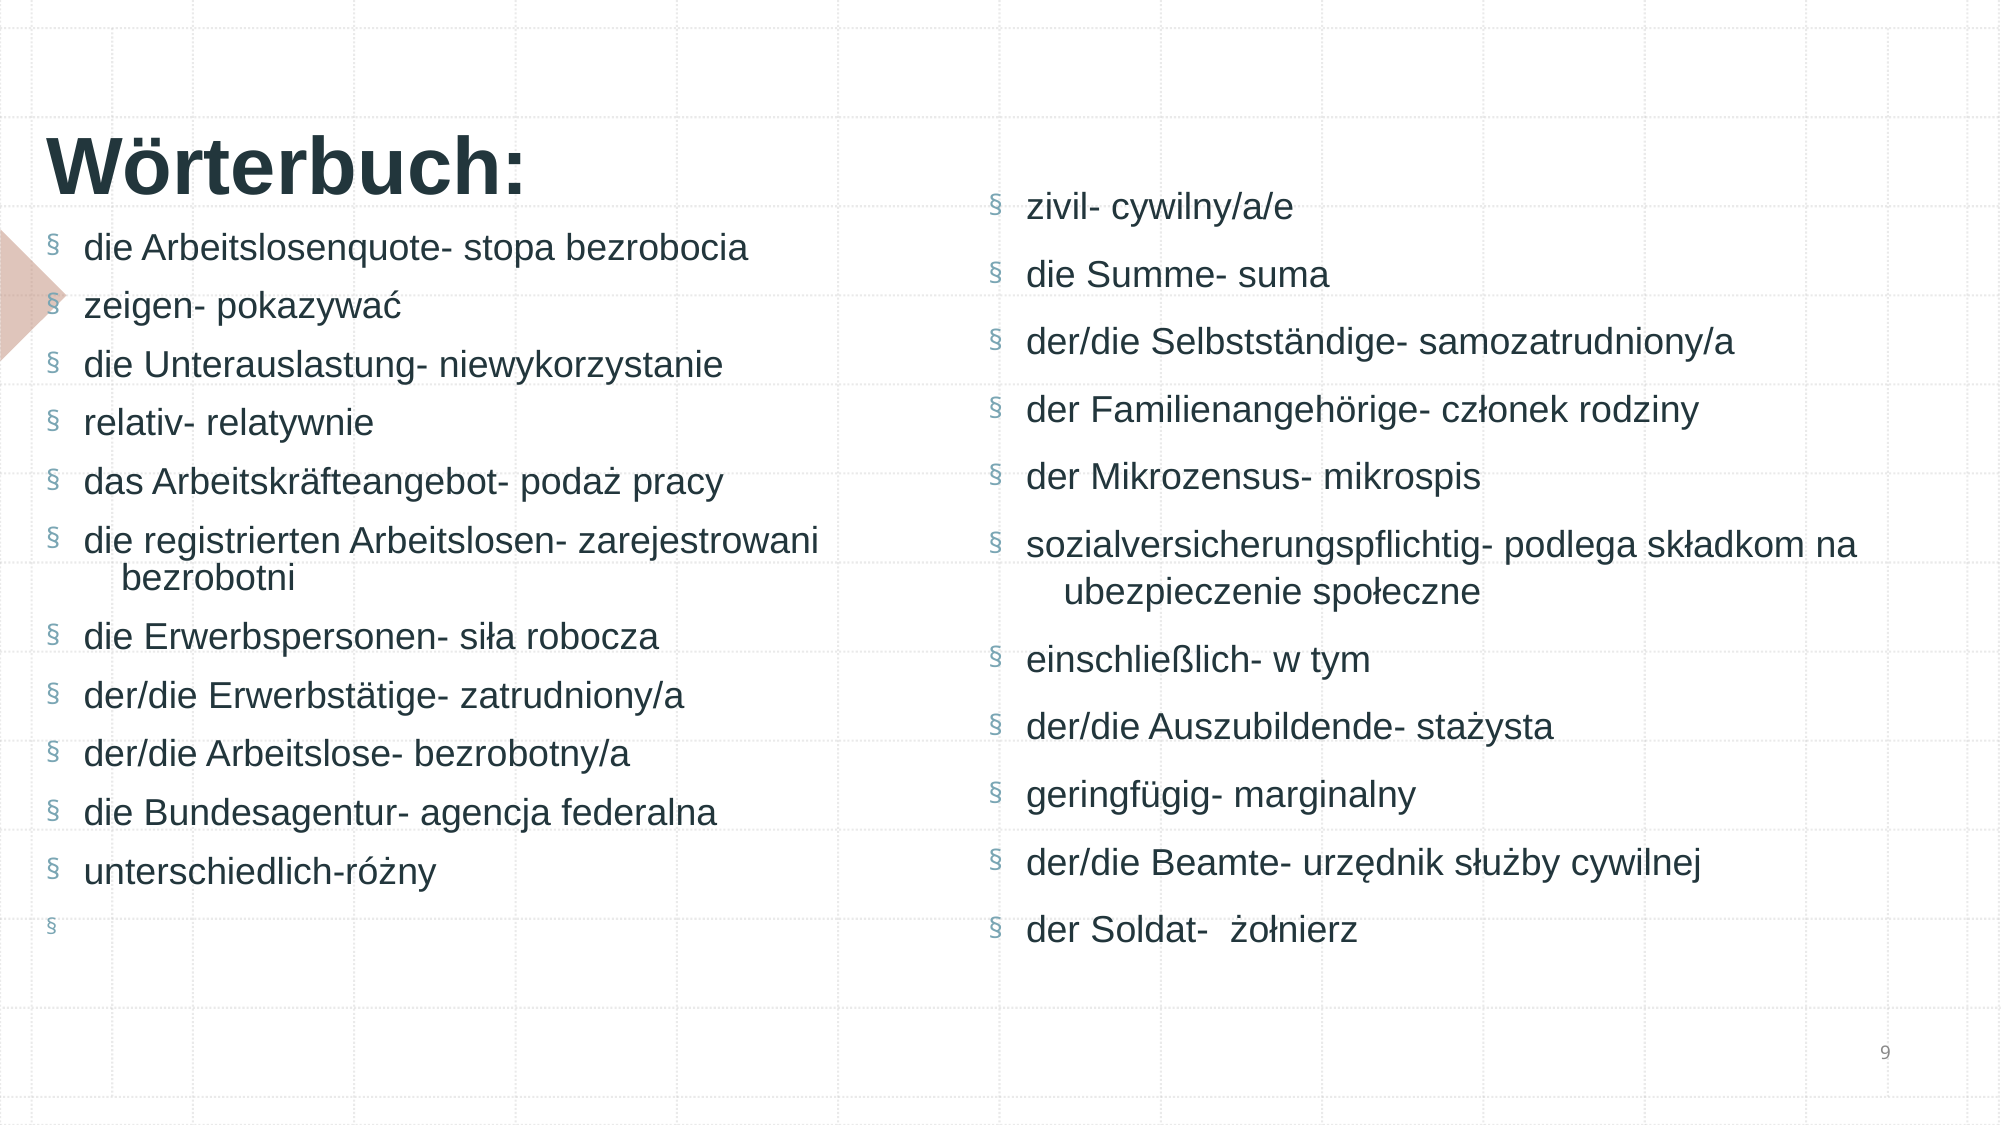

# Wörterbuch:
zivil- cywilny/a/e
die Summe- suma
der/die Selbstständige- samozatrudniony/a
der Familienangehörige- członek rodziny
der Mikrozensus- mikrospis
sozialversicherungspflichtig- podlega składkom na ubezpieczenie społeczne
einschließlich- w tym
der/die Auszubildende- stażysta
geringfügig- marginalny
der/die Beamte- urzędnik służby cywilnej
der Soldat- żołnierz
die Arbeitslosenquote- stopa bezrobocia
zeigen- pokazywać
die Unterauslastung- niewykorzystanie
relativ- relatywnie
das Arbeitskräfteangebot- podaż pracy
die registrierten Arbeitslosen- zarejestrowani bezrobotni
die Erwerbspersonen- siła robocza
der/die Erwerbstätige- zatrudniony/a
der/die Arbeitslose- bezrobotny/a
die Bundesagentur- agencja federalna
unterschiedlich-różny